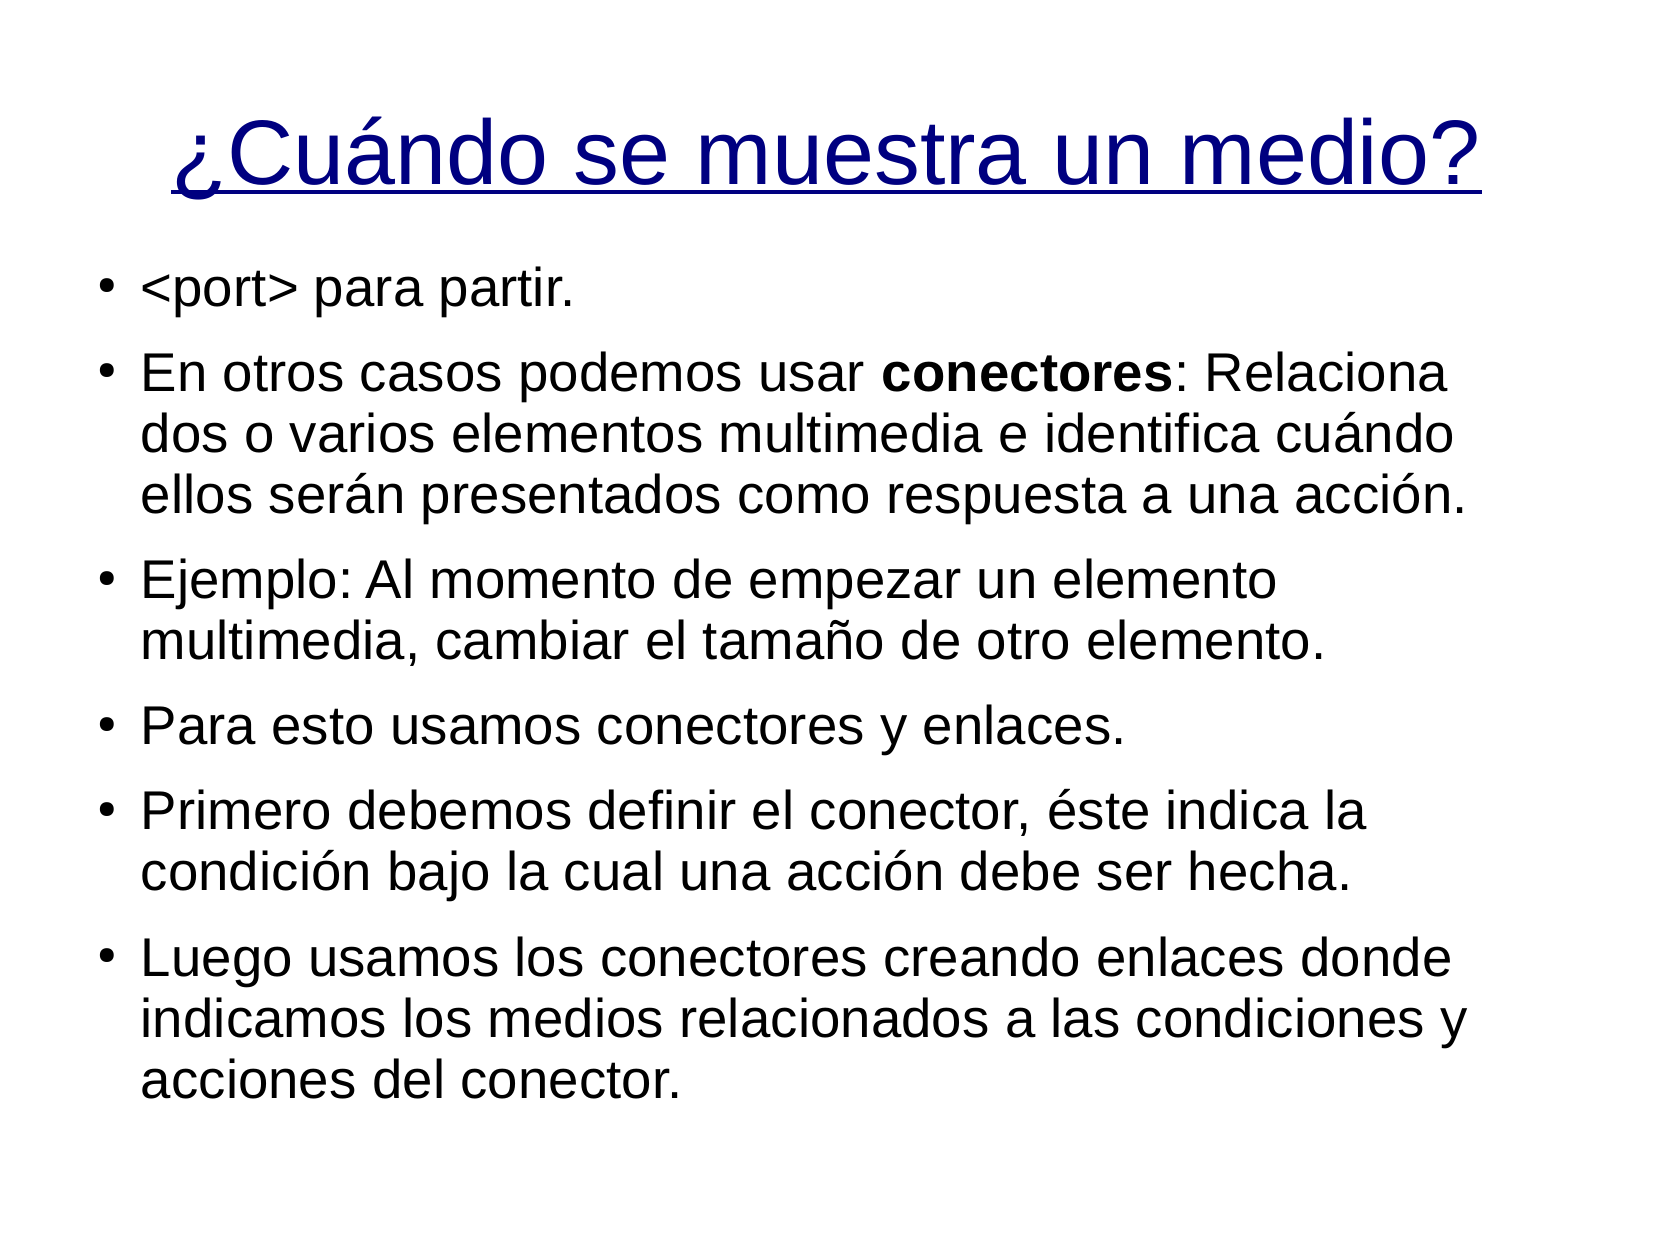

# ¿Cuándo se muestra un medio?
<port> para partir.
En otros casos podemos usar conectores: Relaciona dos o varios elementos multimedia e identifica cuándo ellos serán presentados como respuesta a una acción.
Ejemplo: Al momento de empezar un elemento multimedia, cambiar el tamaño de otro elemento.
Para esto usamos conectores y enlaces.
Primero debemos definir el conector, éste indica la condición bajo la cual una acción debe ser hecha.
Luego usamos los conectores creando enlaces donde indicamos los medios relacionados a las condiciones y acciones del conector.